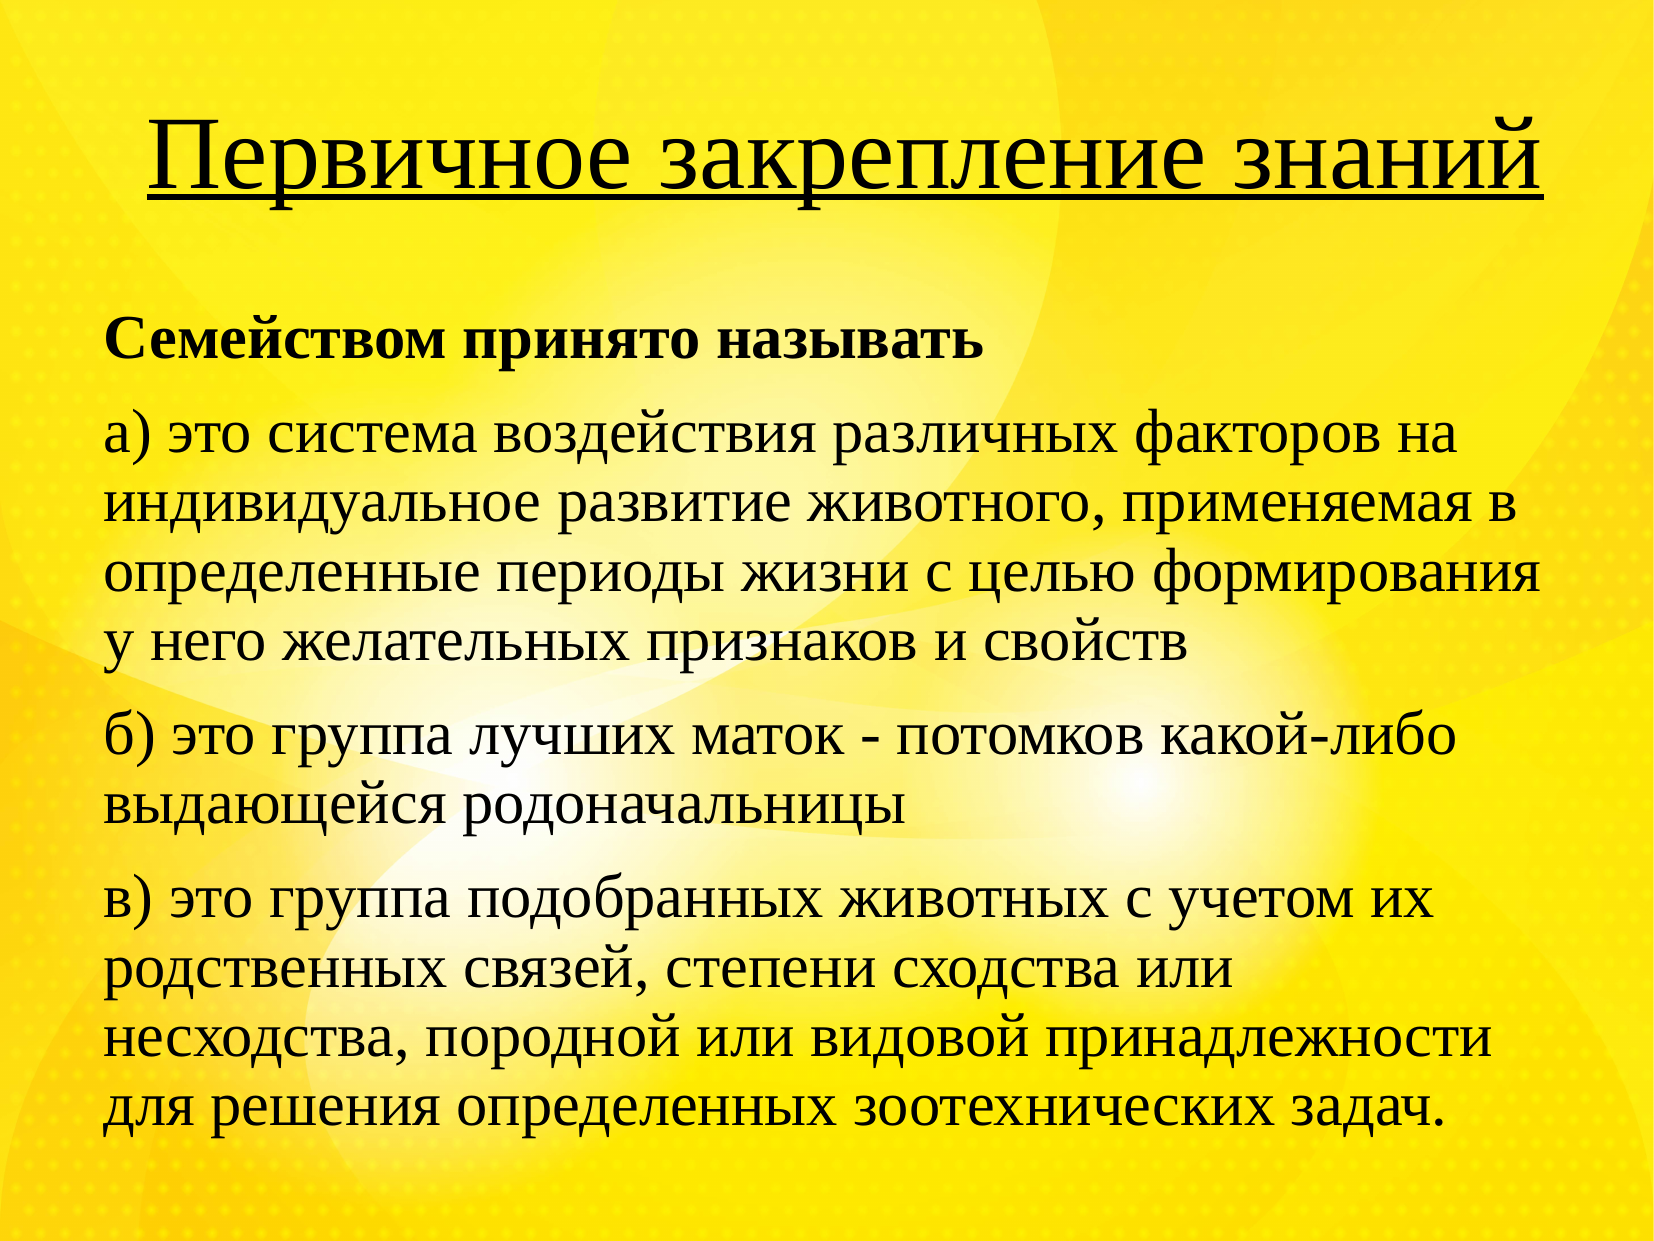

# Первичное закрепление знаний
Семейством принято называть
а) это система воздействия различных факторов на индивидуальное развитие животного, применяемая в определенные периоды жизни с целью формирования у него желательных признаков и свойств
б) это группа лучших маток - потомков какой-либо выдающейся родоначальницы
в) это группа подобранных животных с учетом их родственных связей, степени сходства или несходства, породной или видовой принадлежности для решения определенных зоотехнических задач.